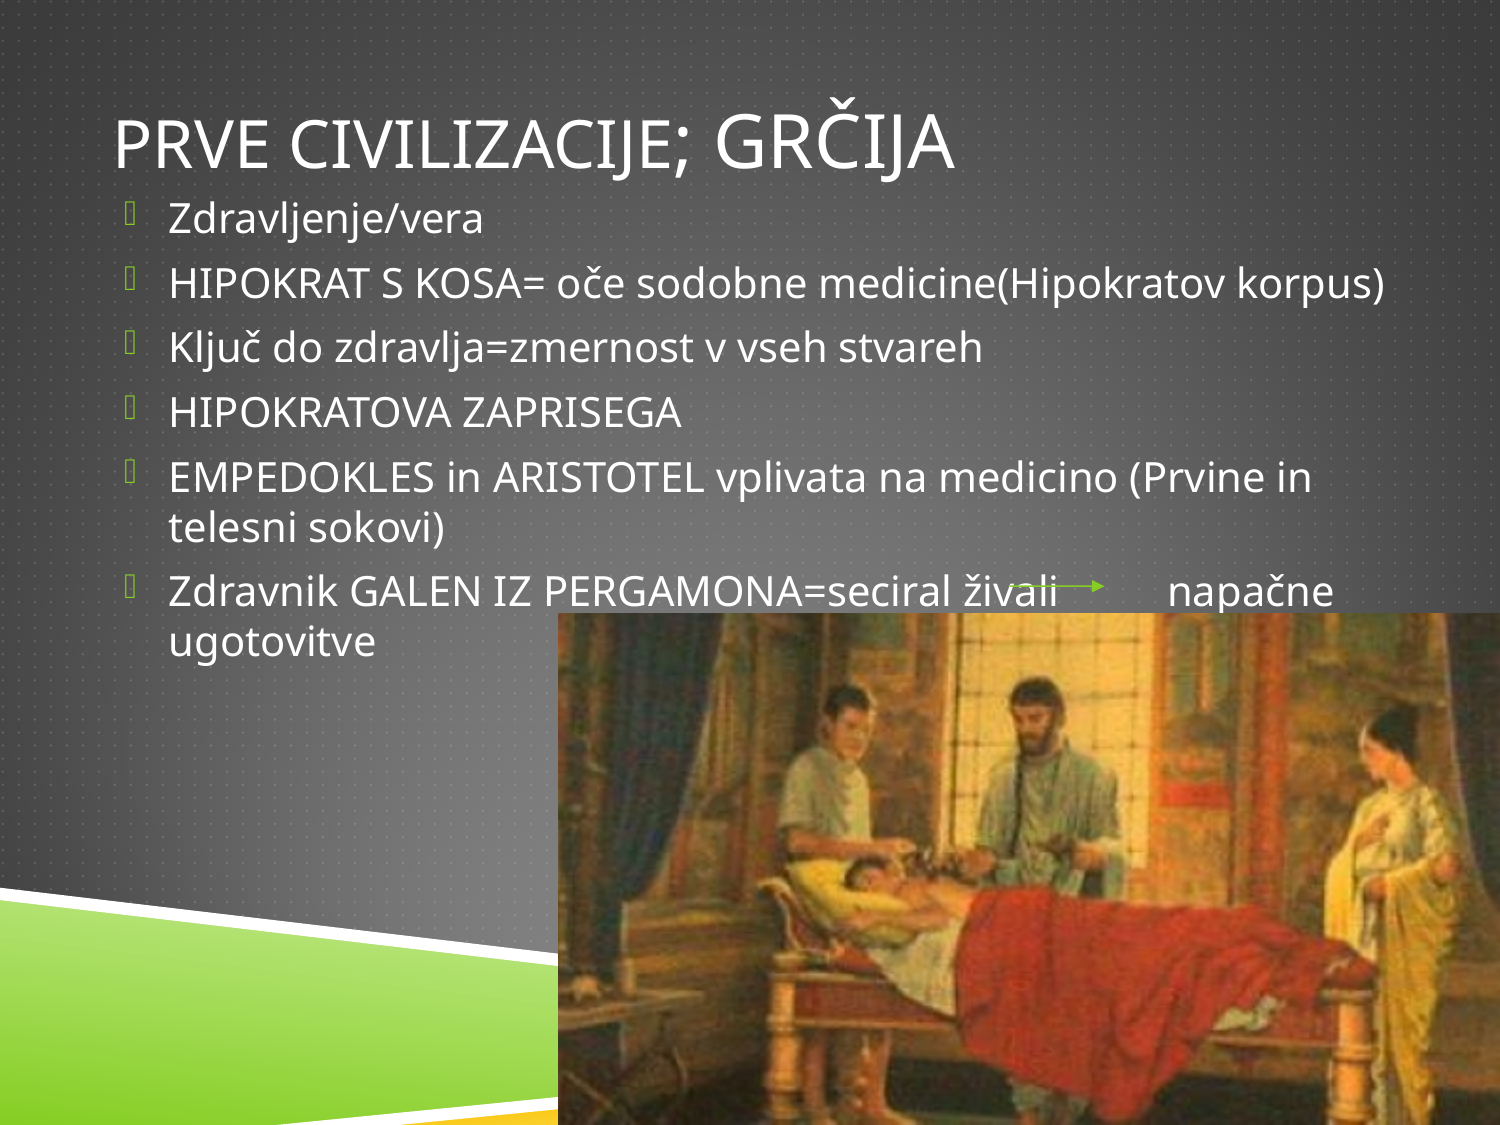

# Prve civilizacije; GRČIJA
Zdravljenje/vera
HIPOKRAT S KOSA= oče sodobne medicine(Hipokratov korpus)
Ključ do zdravlja=zmernost v vseh stvareh
HIPOKRATOVA ZAPRISEGA
EMPEDOKLES in ARISTOTEL vplivata na medicino (Prvine in telesni sokovi)
Zdravnik GALEN IZ PERGAMONA=seciral živali napačne ugotovitve